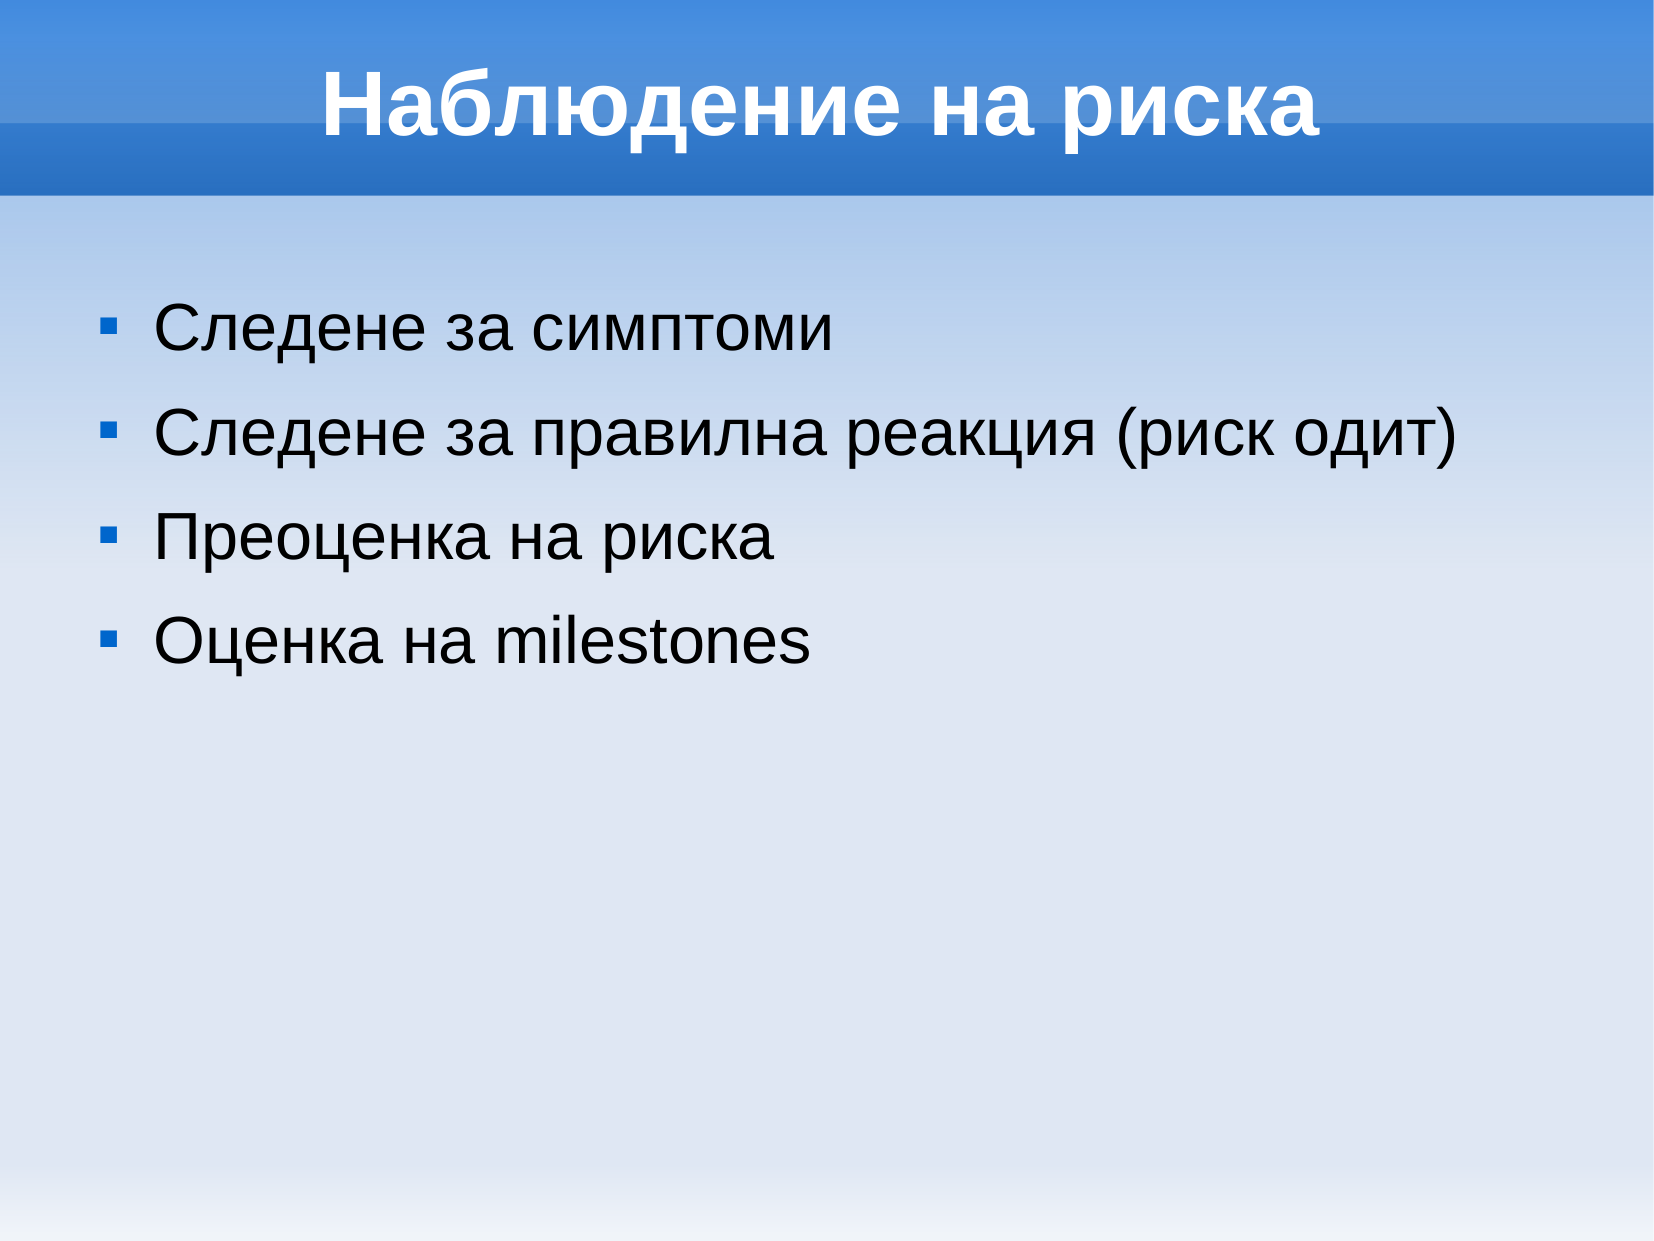

# Наблюдение на риска
Следене за симптоми
Следене за правилна реакция (риск одит)
Преоценка на риска
Оценка на milestones